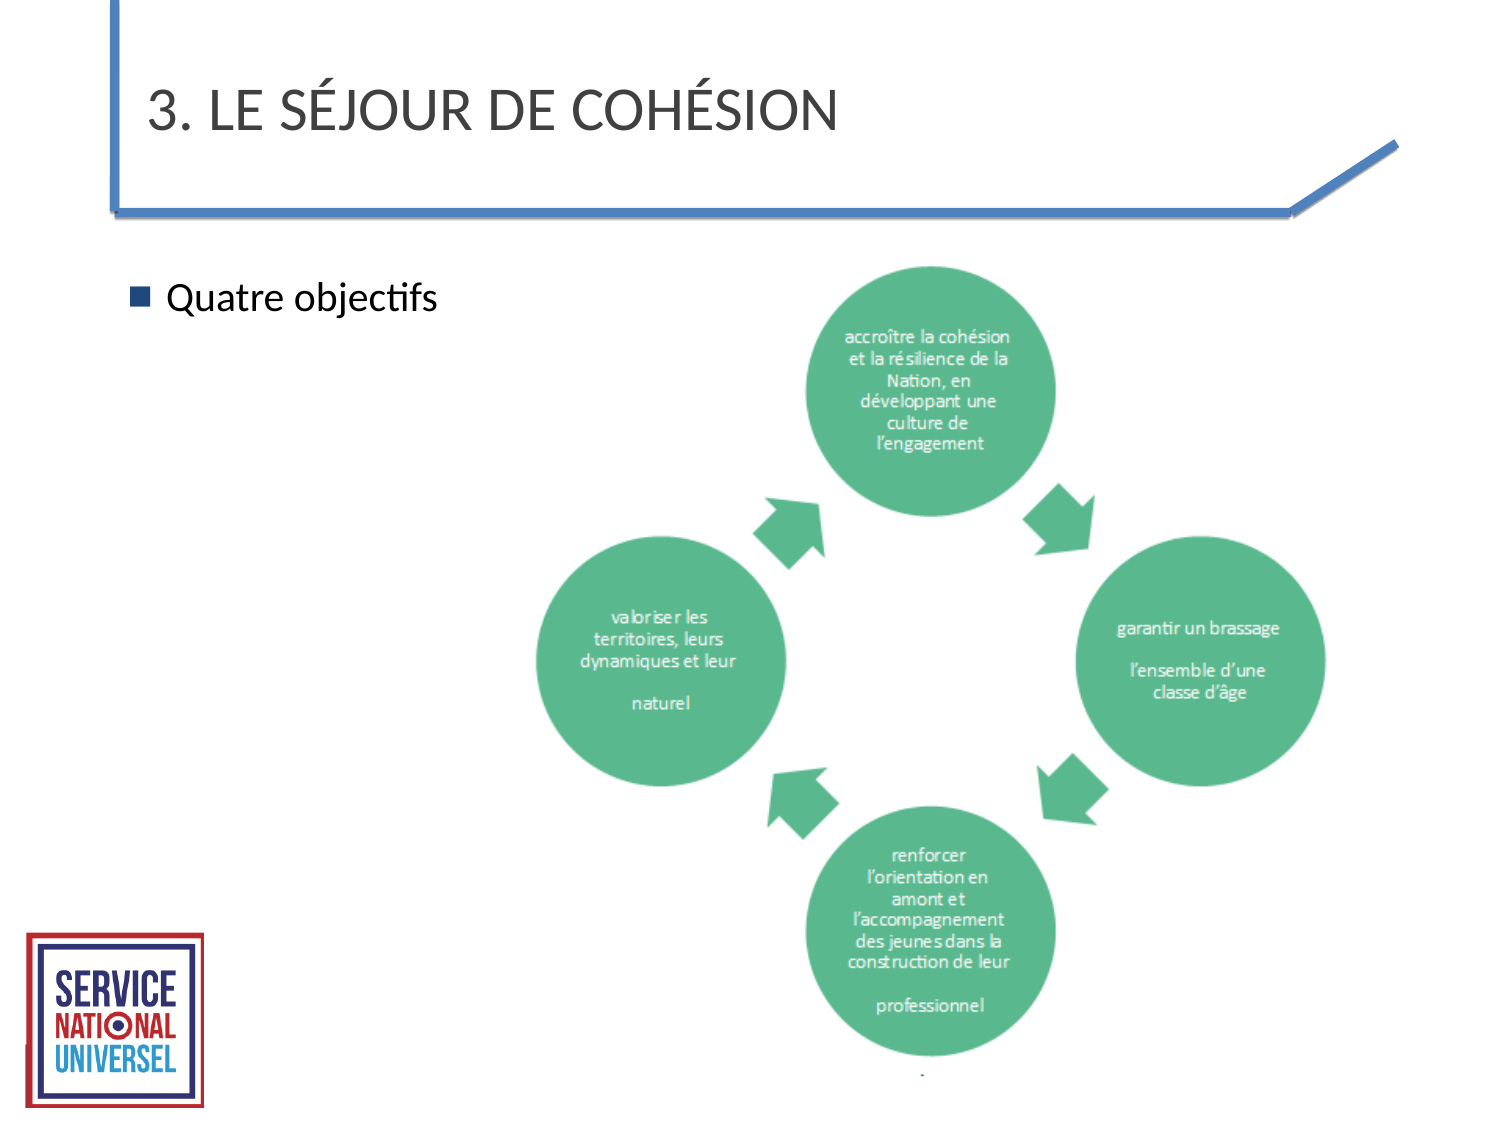

3. le séjour de cohésion
 Quatre objectifs